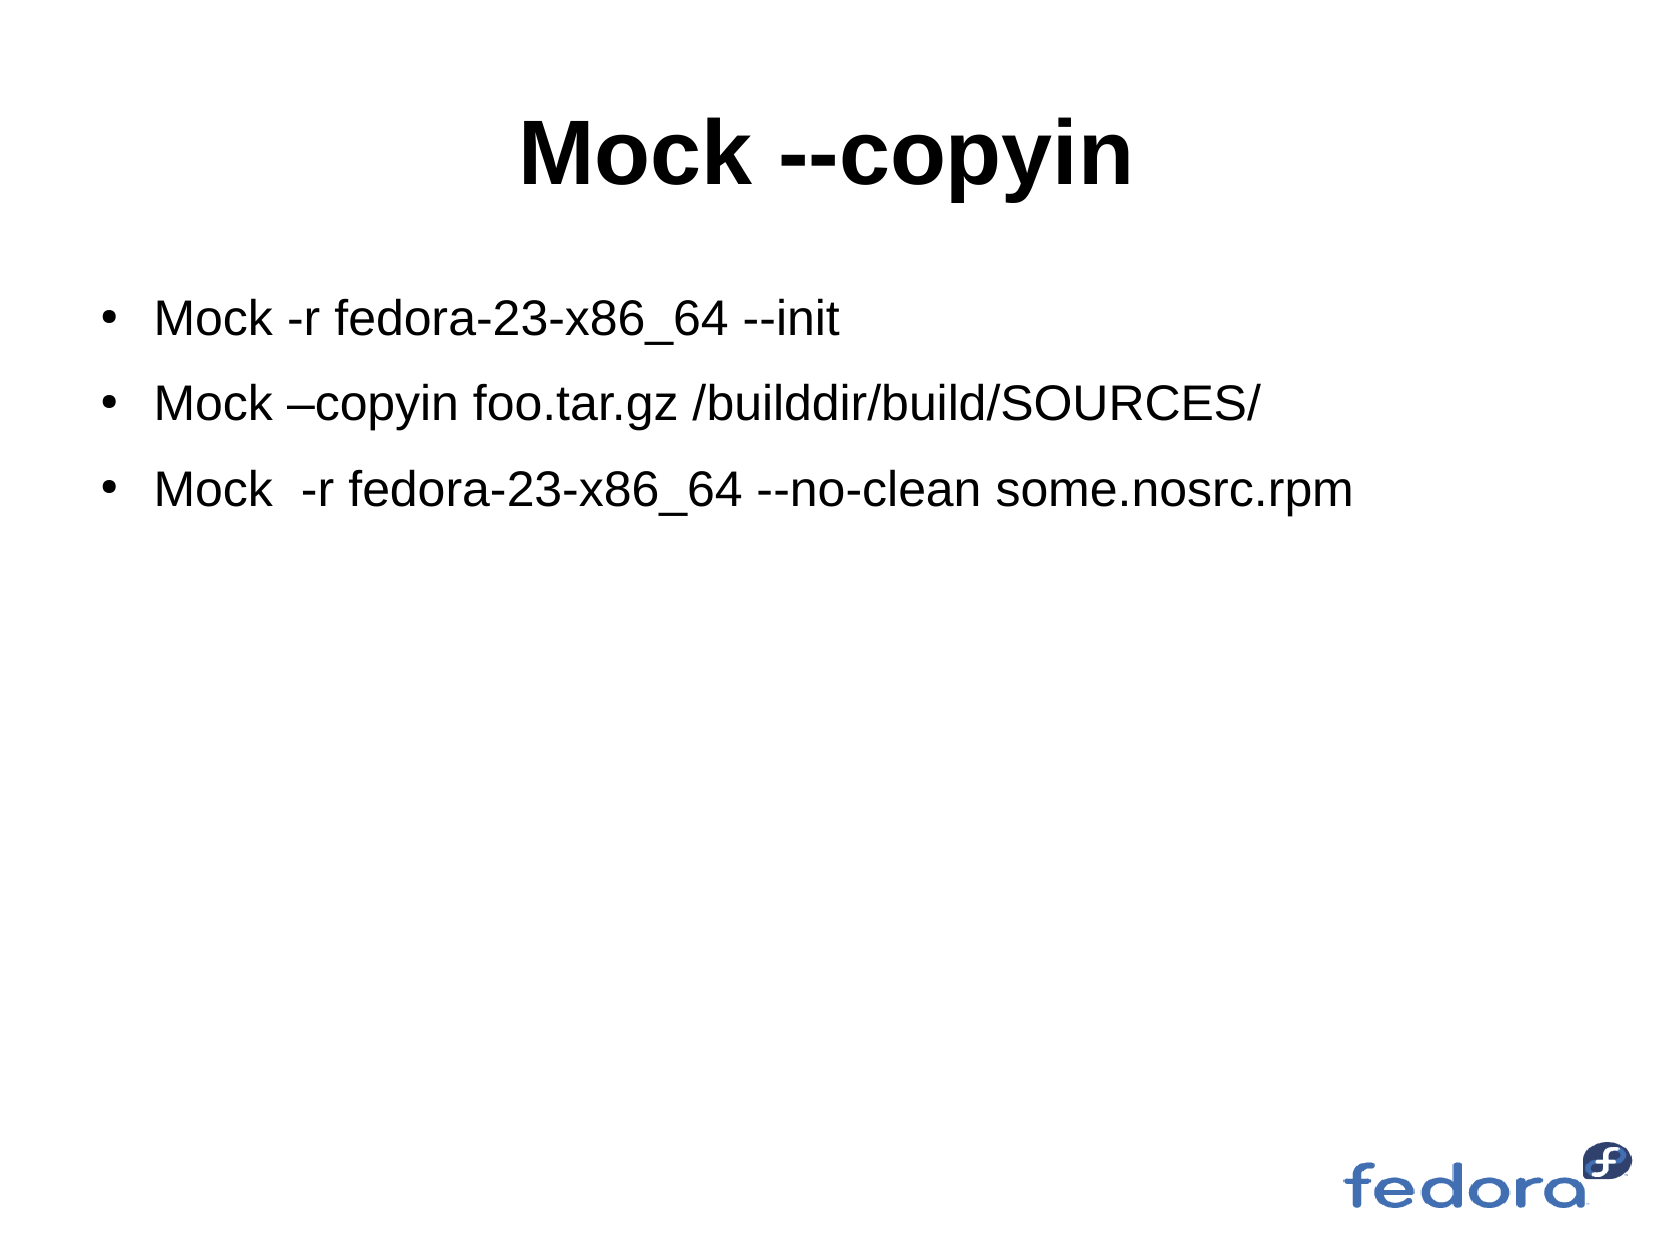

# Mock --copyin
Mock -r fedora-23-x86_64 --init
Mock –copyin foo.tar.gz /builddir/build/SOURCES/
Mock -r fedora-23-x86_64 --no-clean some.nosrc.rpm